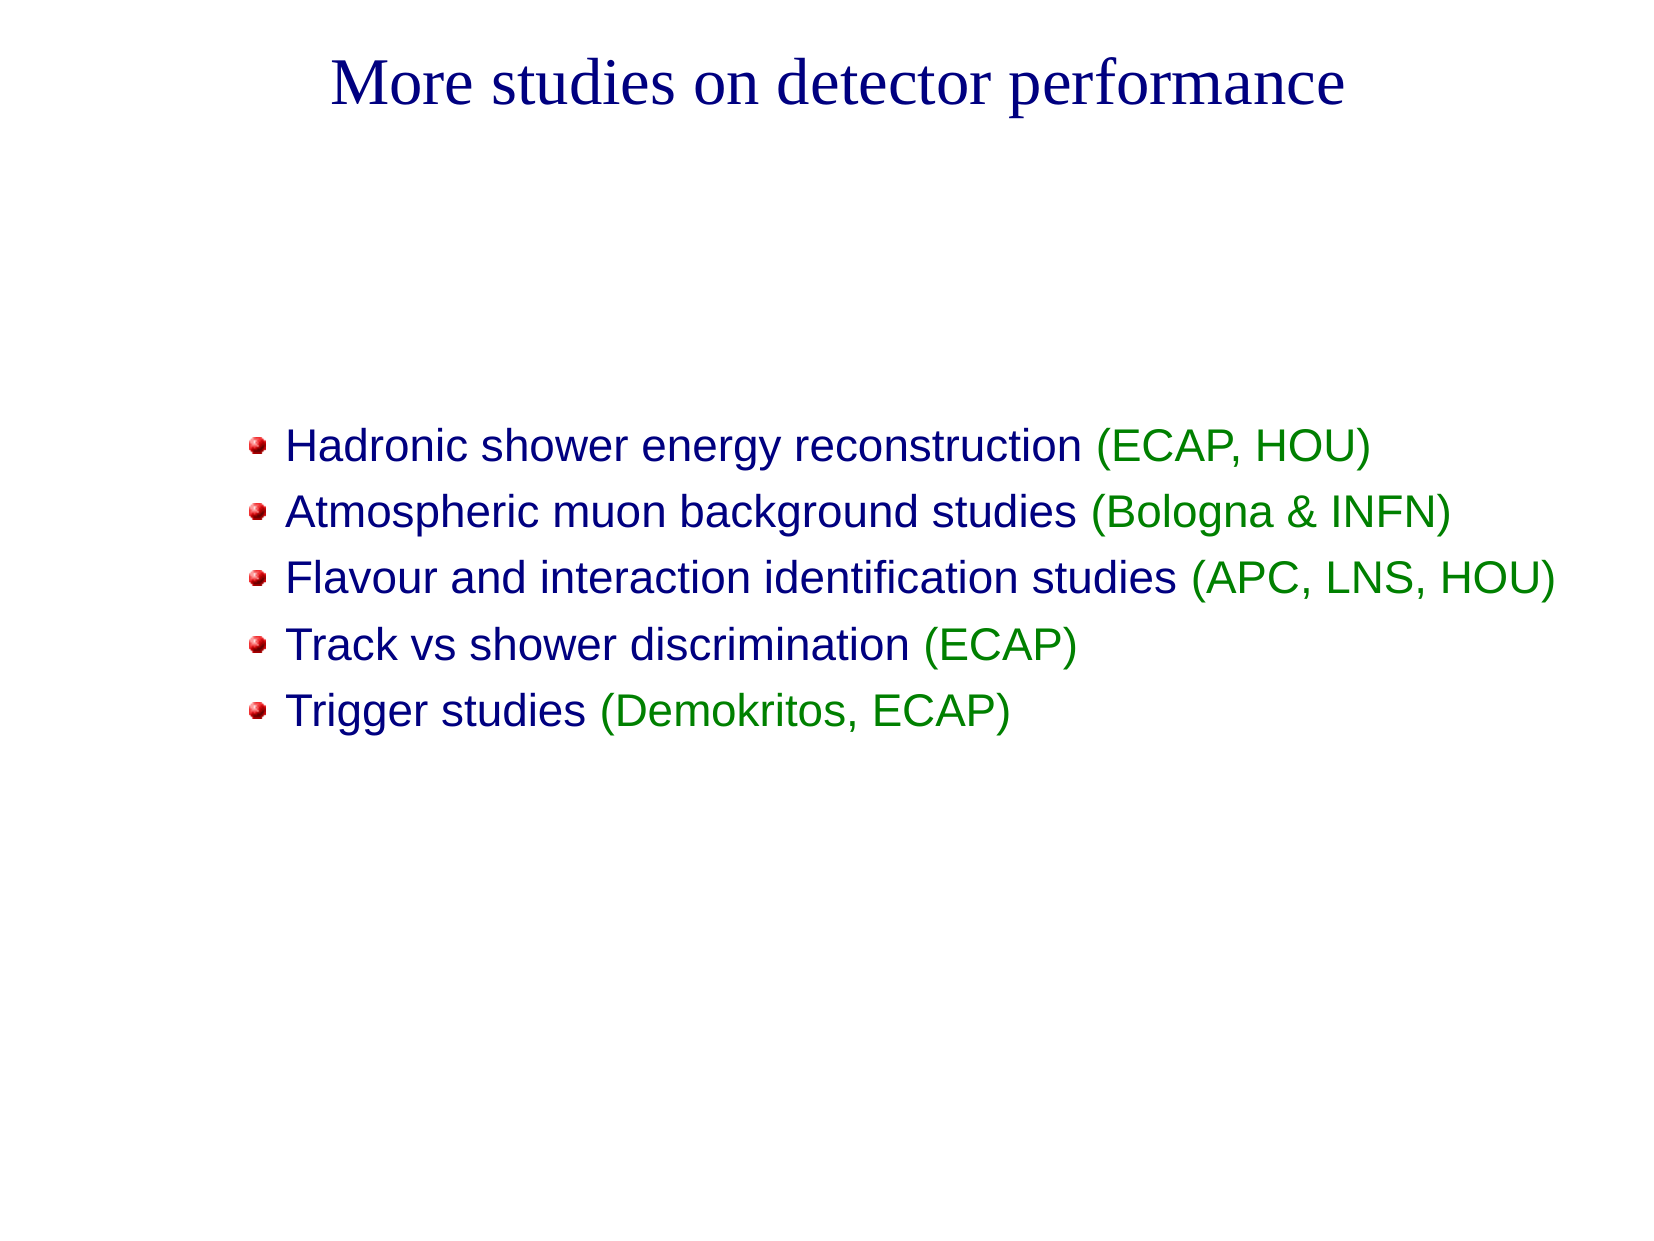

More studies on detector performance
Hadronic shower energy reconstruction (ECAP, HOU)
Atmospheric muon background studies (Bologna & INFN)
Flavour and interaction identification studies (APC, LNS, HOU)
Track vs shower discrimination (ECAP)
Trigger studies (Demokritos, ECAP)